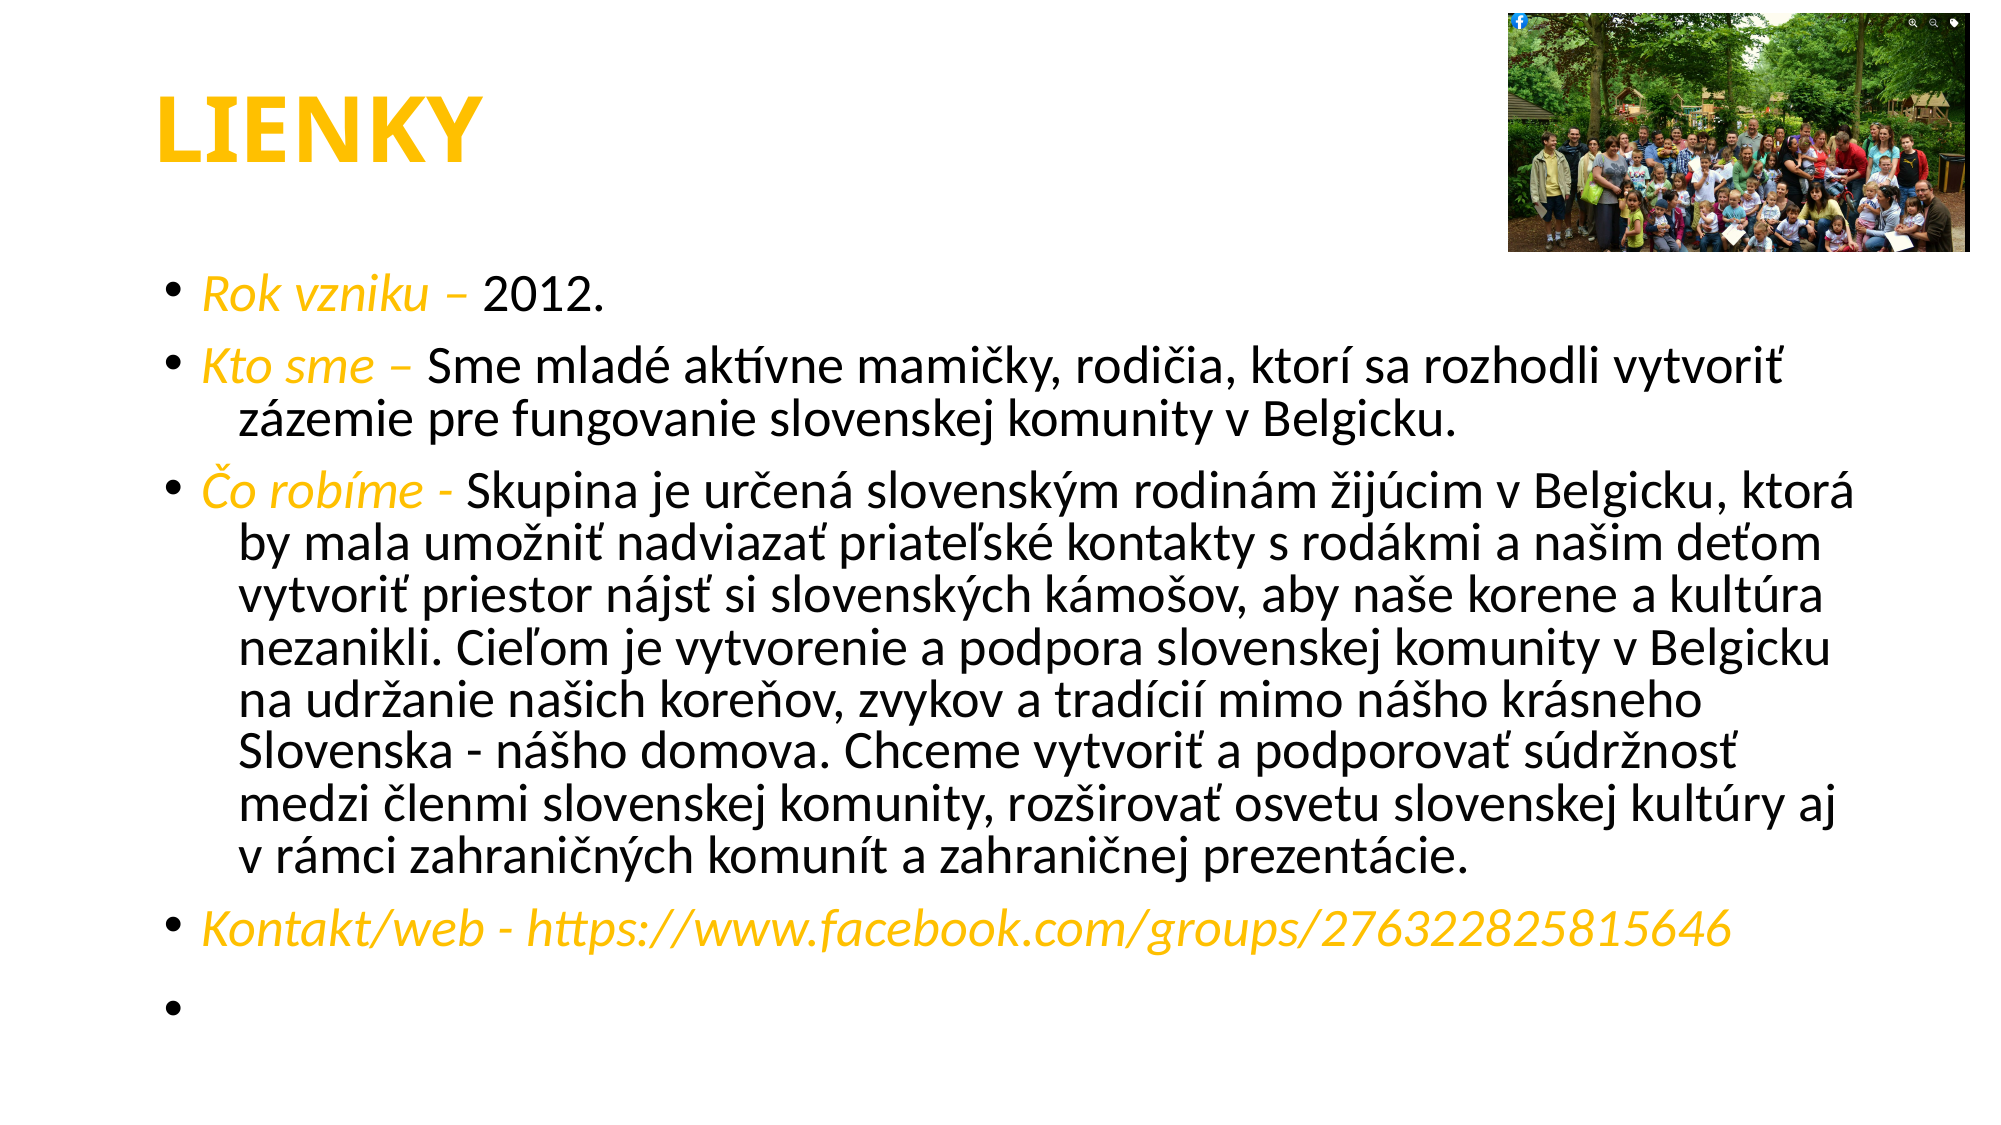

# LIENKY
Rok vzniku – 2012.
Kto sme – Sme mladé aktívne mamičky, rodičia, ktorí sa rozhodli vytvoriť zázemie pre fungovanie slovenskej komunity v Belgicku.
Čo robíme - Skupina je určená slovenským rodinám žijúcim v Belgicku, ktorá by mala umožniť nadviazať priateľské kontakty s rodákmi a našim deťom vytvoriť priestor nájsť si slovenských kámošov, aby naše korene a kultúra nezanikli. Cieľom je vytvorenie a podpora slovenskej komunity v Belgicku na udržanie našich koreňov, zvykov a tradícií mimo nášho krásneho Slovenska - nášho domova. Chceme vytvoriť a podporovať súdržnosť medzi členmi slovenskej komunity, rozširovať osvetu slovenskej kultúry aj v rámci zahraničných komunít a zahraničnej prezentácie.
Kontakt/web - https://www.facebook.com/groups/276322825815646